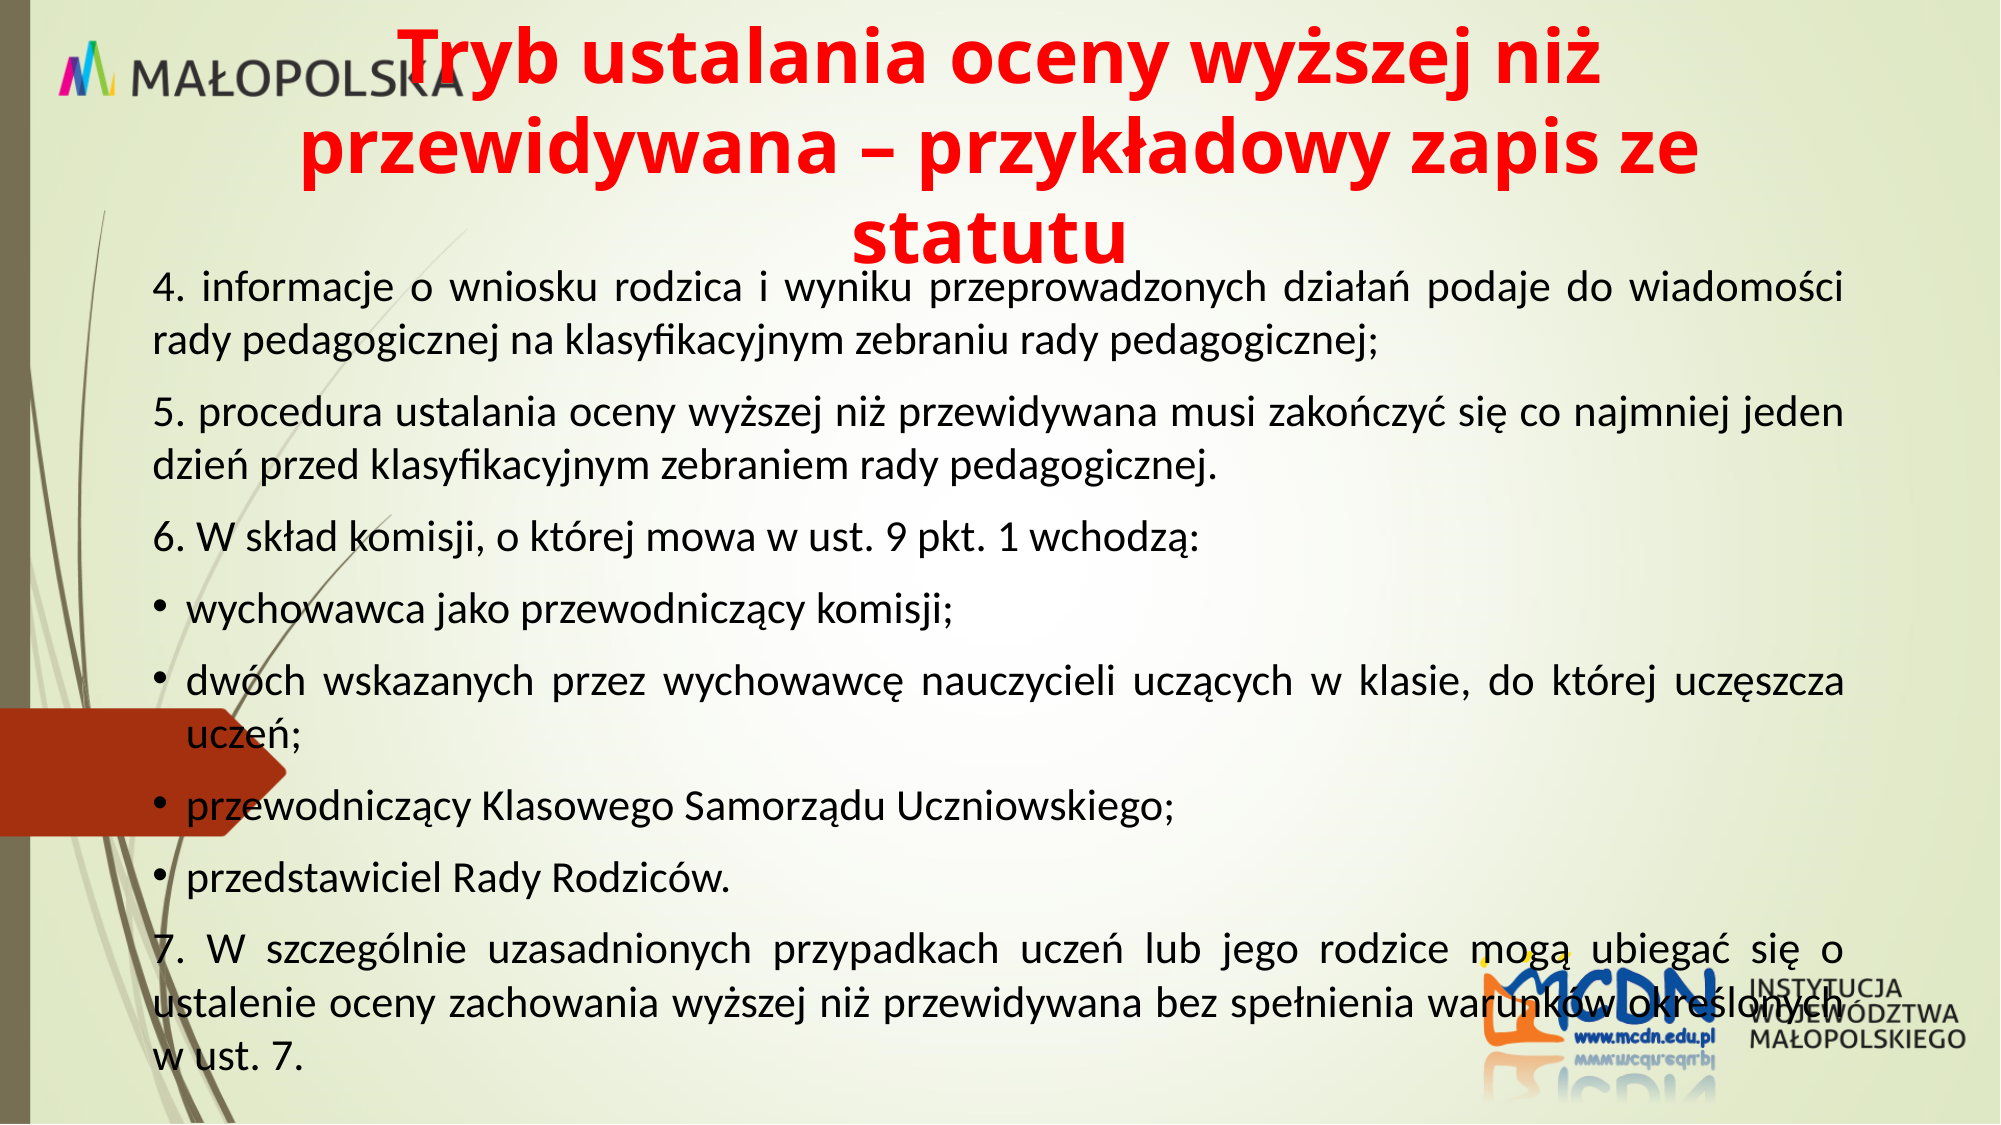

# Tryb ustalania oceny wyższej niż przewidywana – przykładowy zapis ze statutu
4. informacje o wniosku rodzica i wyniku przeprowadzonych działań podaje do wiadomości rady pedagogicznej na klasyfikacyjnym zebraniu rady pedagogicznej;
5. procedura ustalania oceny wyższej niż przewidywana musi zakończyć się co najmniej jeden dzień przed klasyfikacyjnym zebraniem rady pedagogicznej.
6. W skład komisji, o której mowa w ust. 9 pkt. 1 wchodzą:
wychowawca jako przewodniczący komisji;
dwóch wskazanych przez wychowawcę nauczycieli uczących w klasie, do której uczęszcza uczeń;
przewodniczący Klasowego Samorządu Uczniowskiego;
przedstawiciel Rady Rodziców.
7. W szczególnie uzasadnionych przypadkach uczeń lub jego rodzice mogą ubiegać się o ustalenie oceny zachowania wyższej niż przewidywana bez spełnienia warunków określonych w ust. 7.